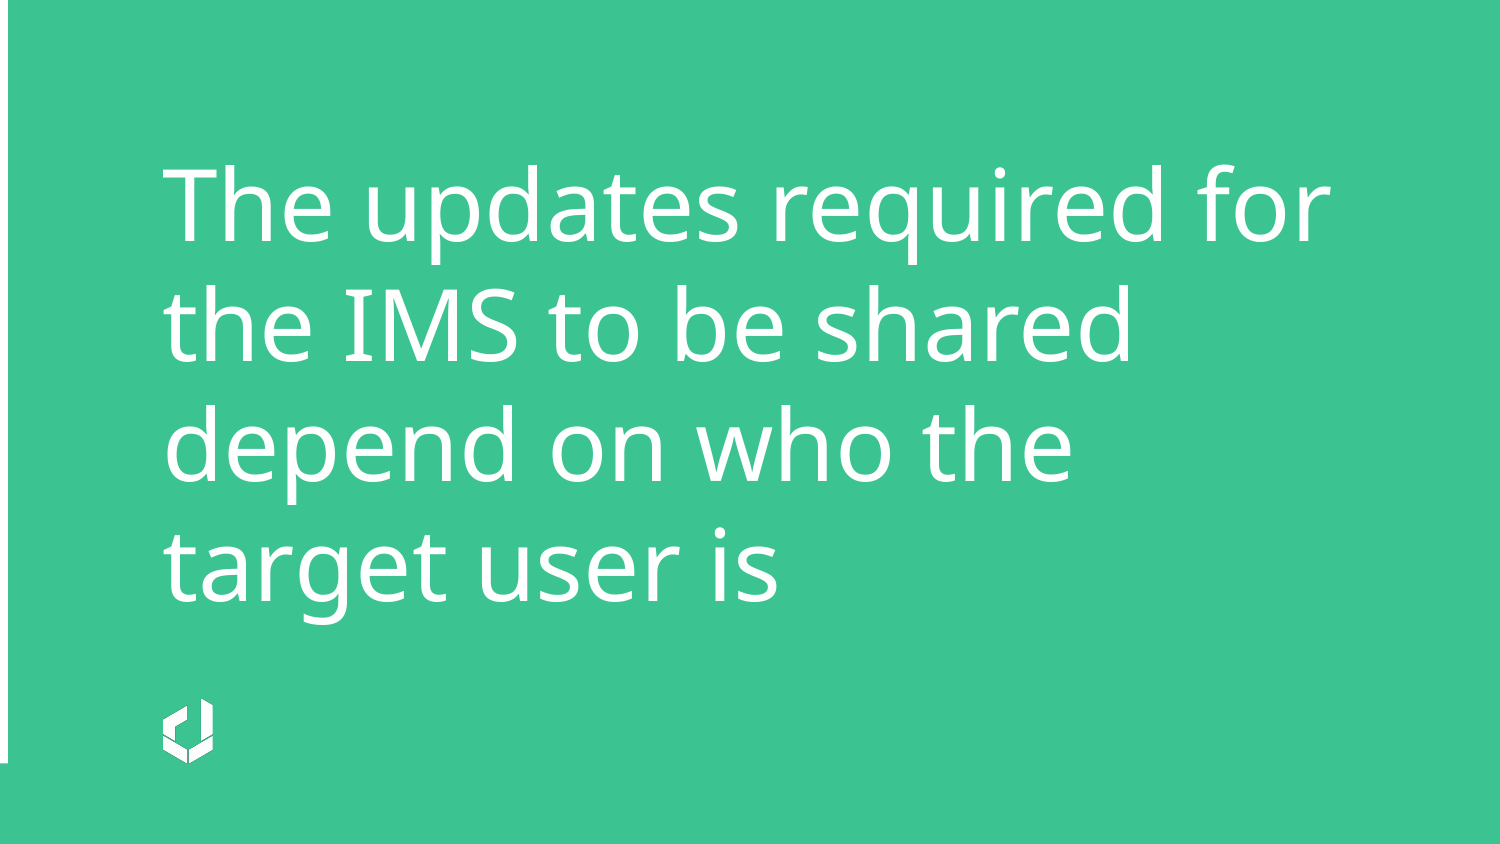

# The updates required for the IMS to be shared depend on who the target user is